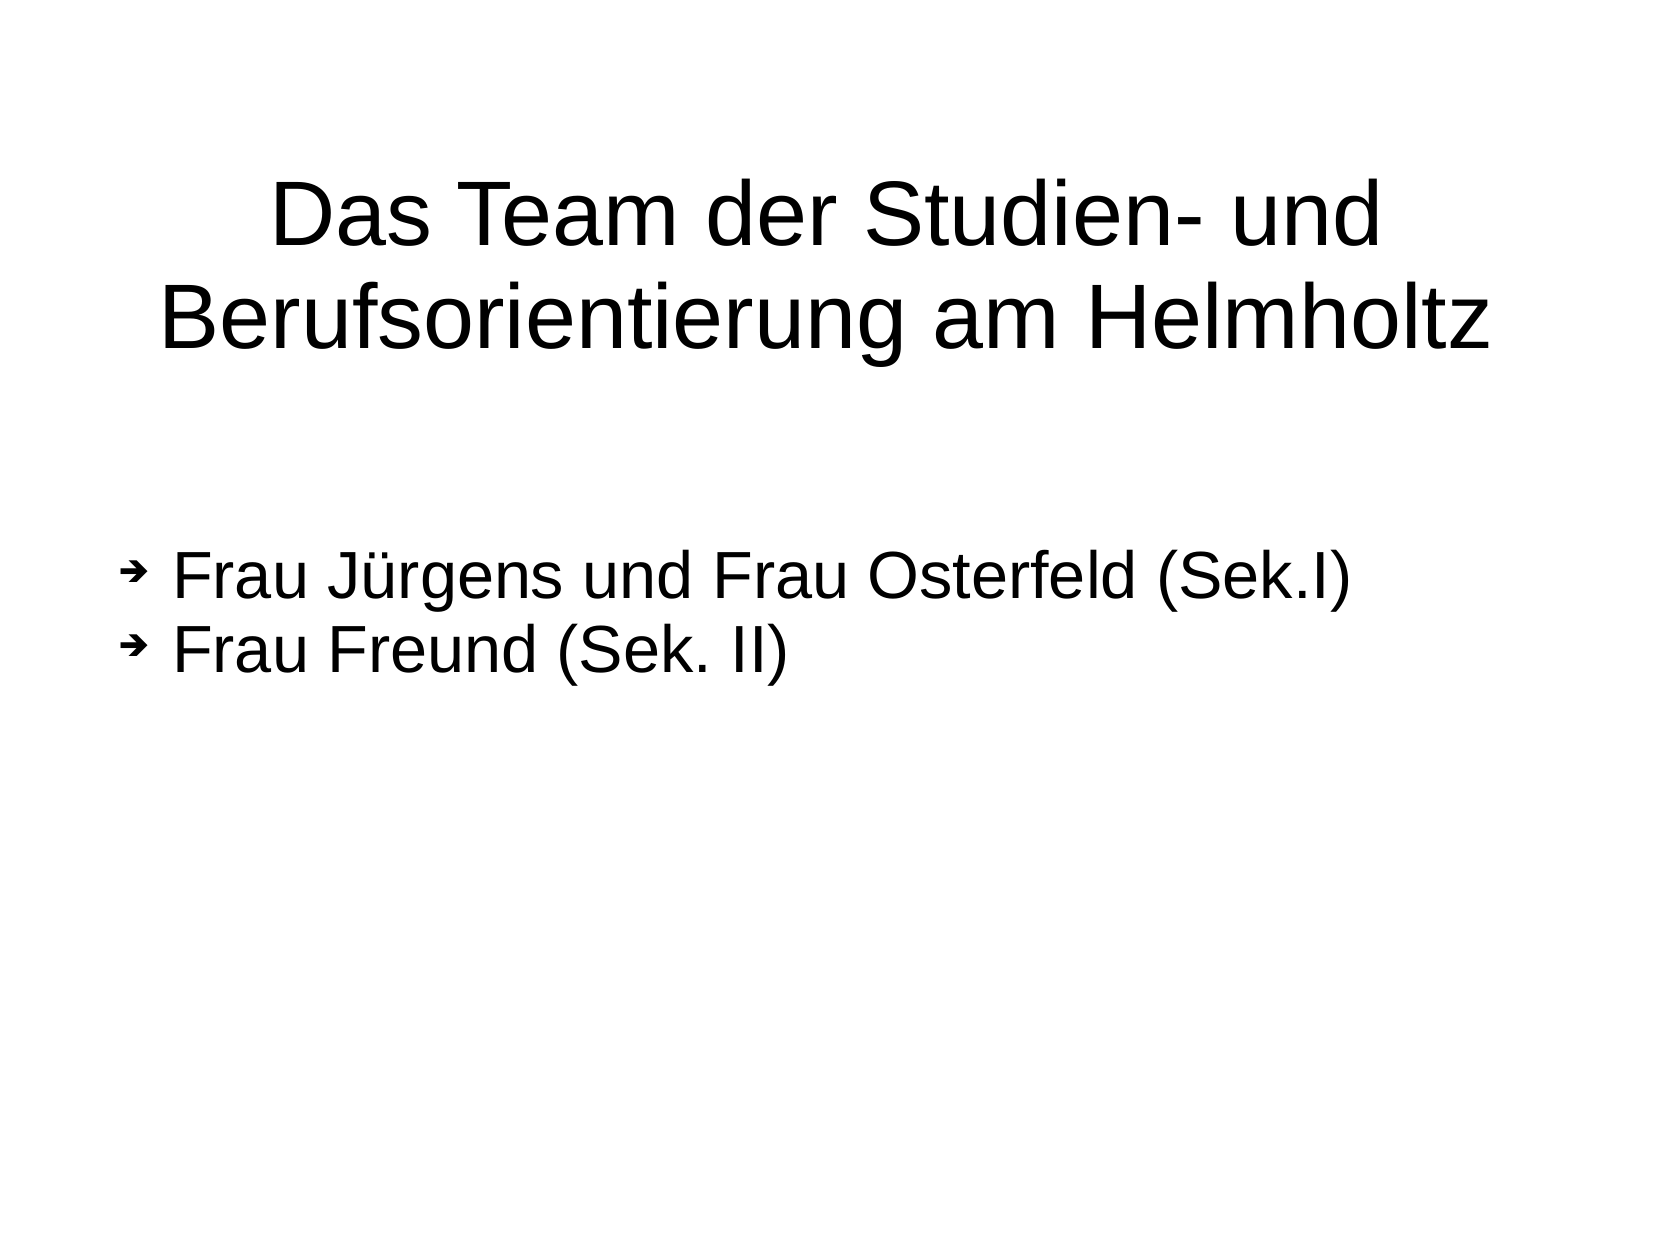

# Das Team der Studien- und Berufsorientierung am Helmholtz
 Frau Jürgens und Frau Osterfeld (Sek.I)
 Frau Freund (Sek. II)